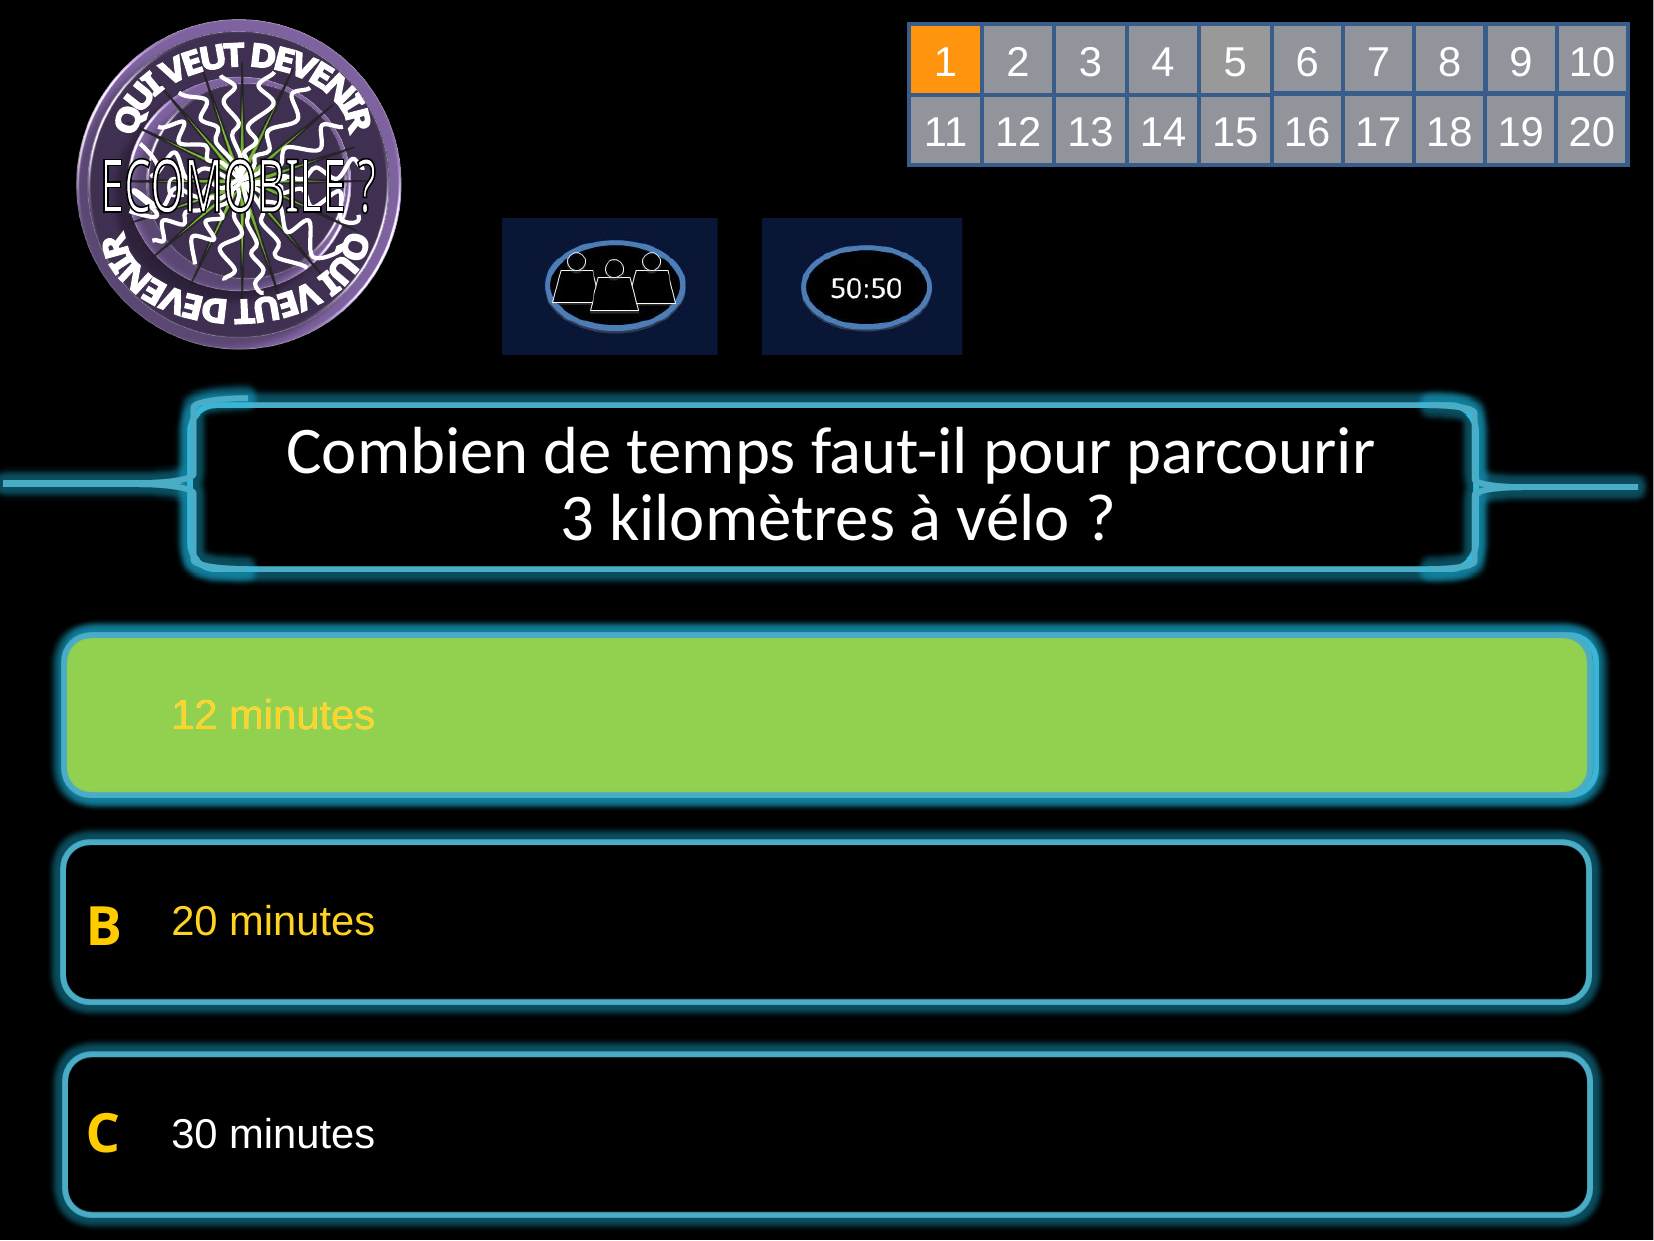

1
2
3
4
5
6
7
8
9
10
16
17
18
19
20
11
12
13
14
15
# Combien de temps faut-il pour parcourir 3 kilomètres à vélo ?
12 minutes
12 minutes
20 minutes
30 minutes